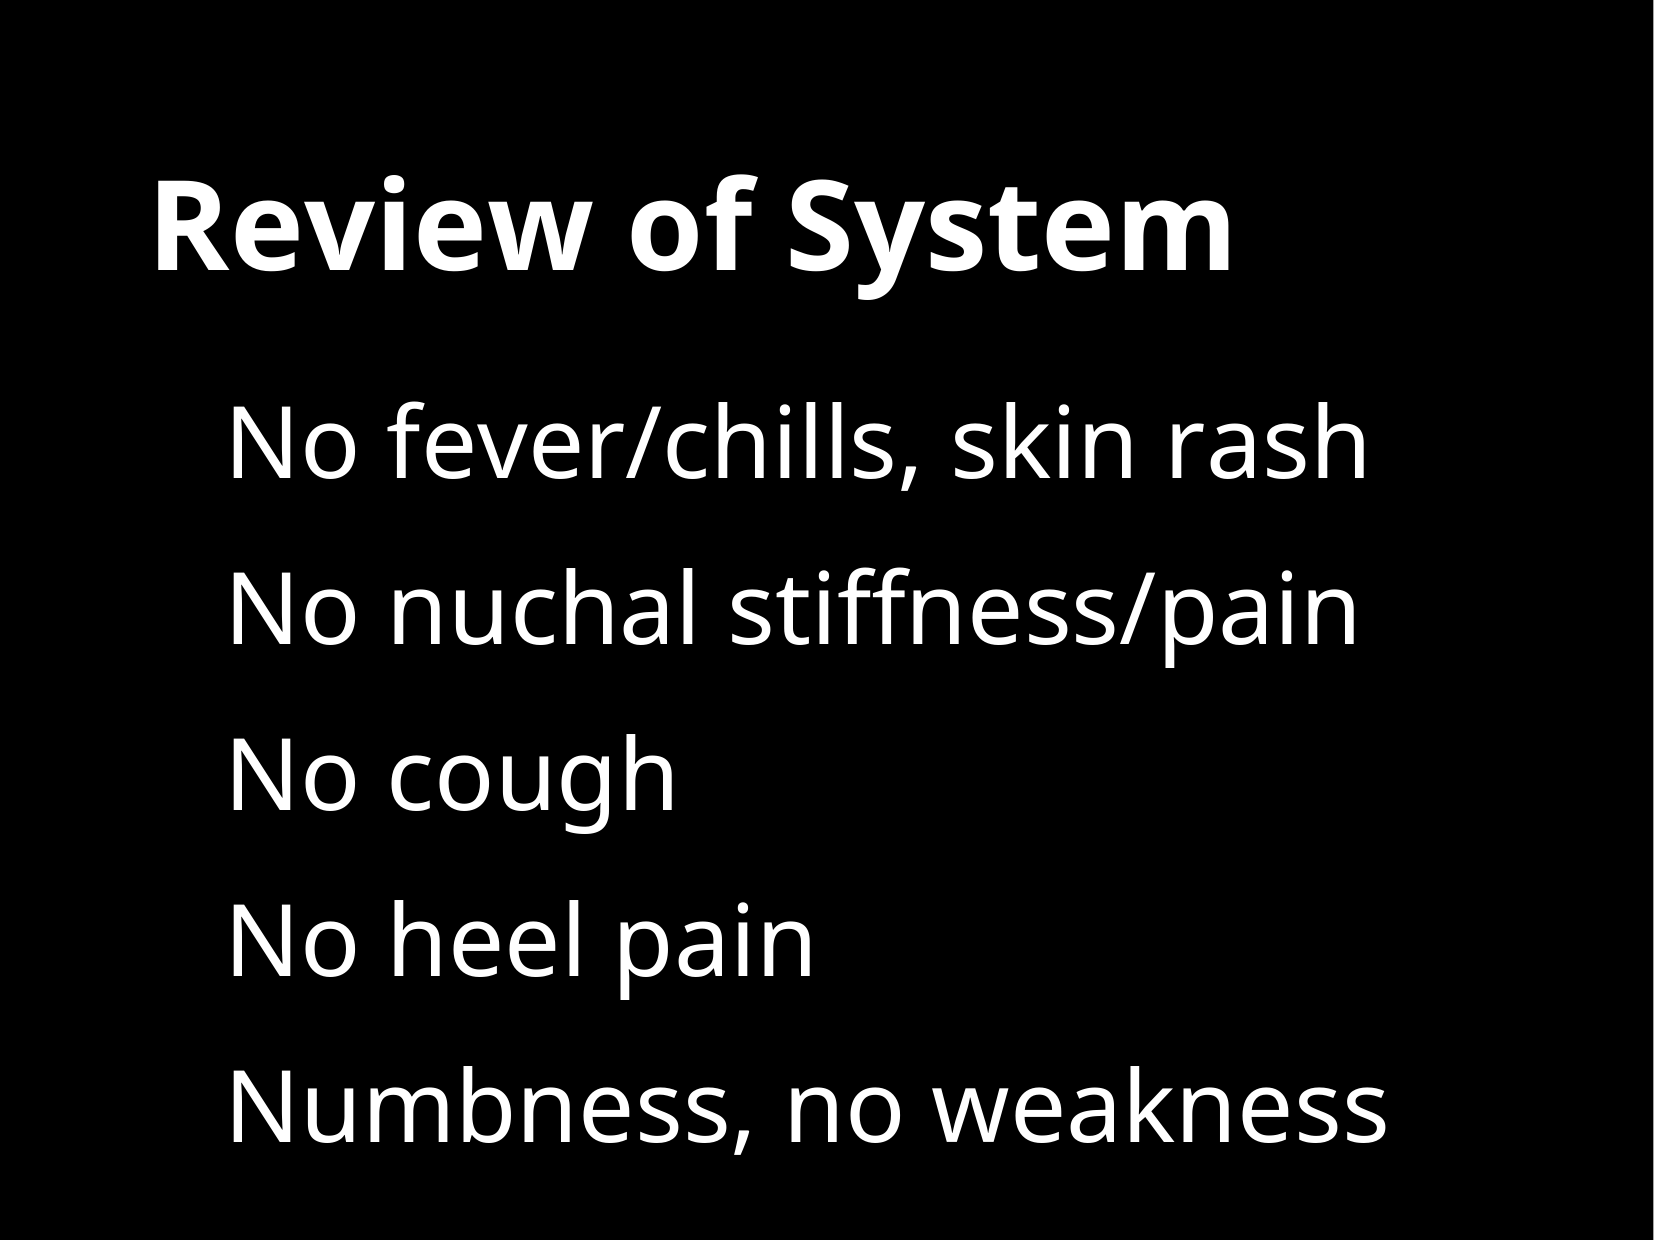

# Review of System
No fever/chills, skin rash
No nuchal stiffness/pain
No cough
No heel pain
Numbness, no weakness